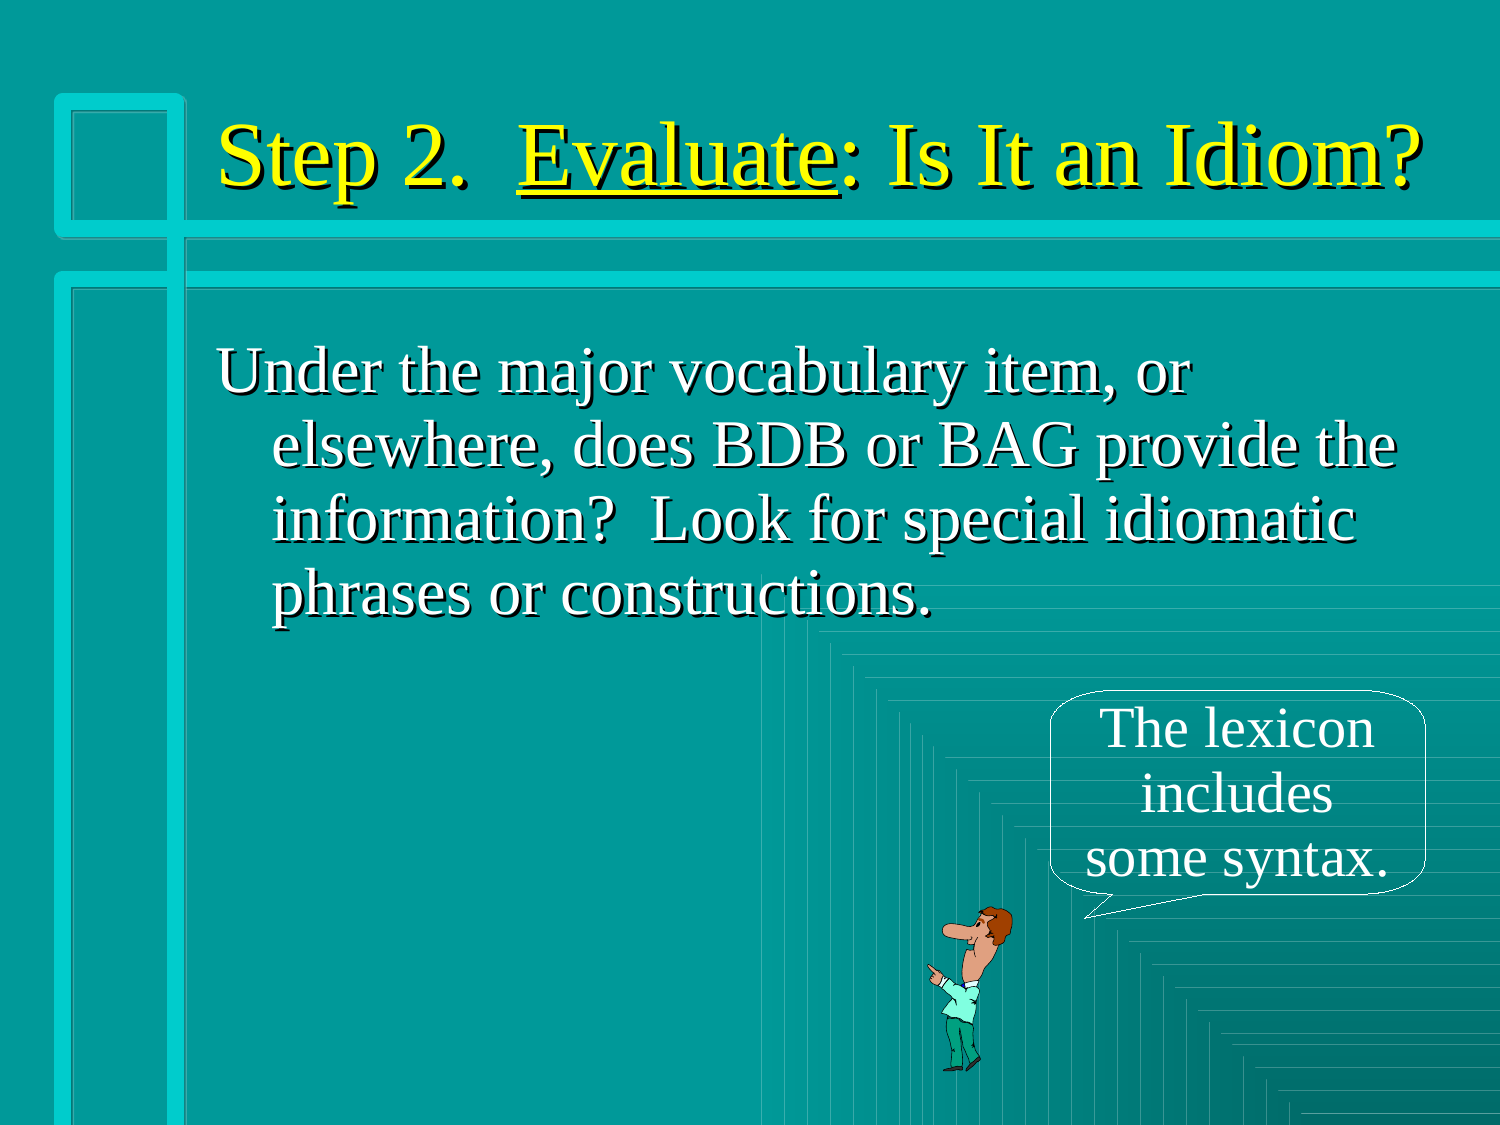

# Step 2. Evaluate: Is It an Idiom?
Under the major vocabulary item, or elsewhere, does BDB or BAG provide the information? Look for special idiomatic phrases or constructions.
The lexicon
includes
some syntax.